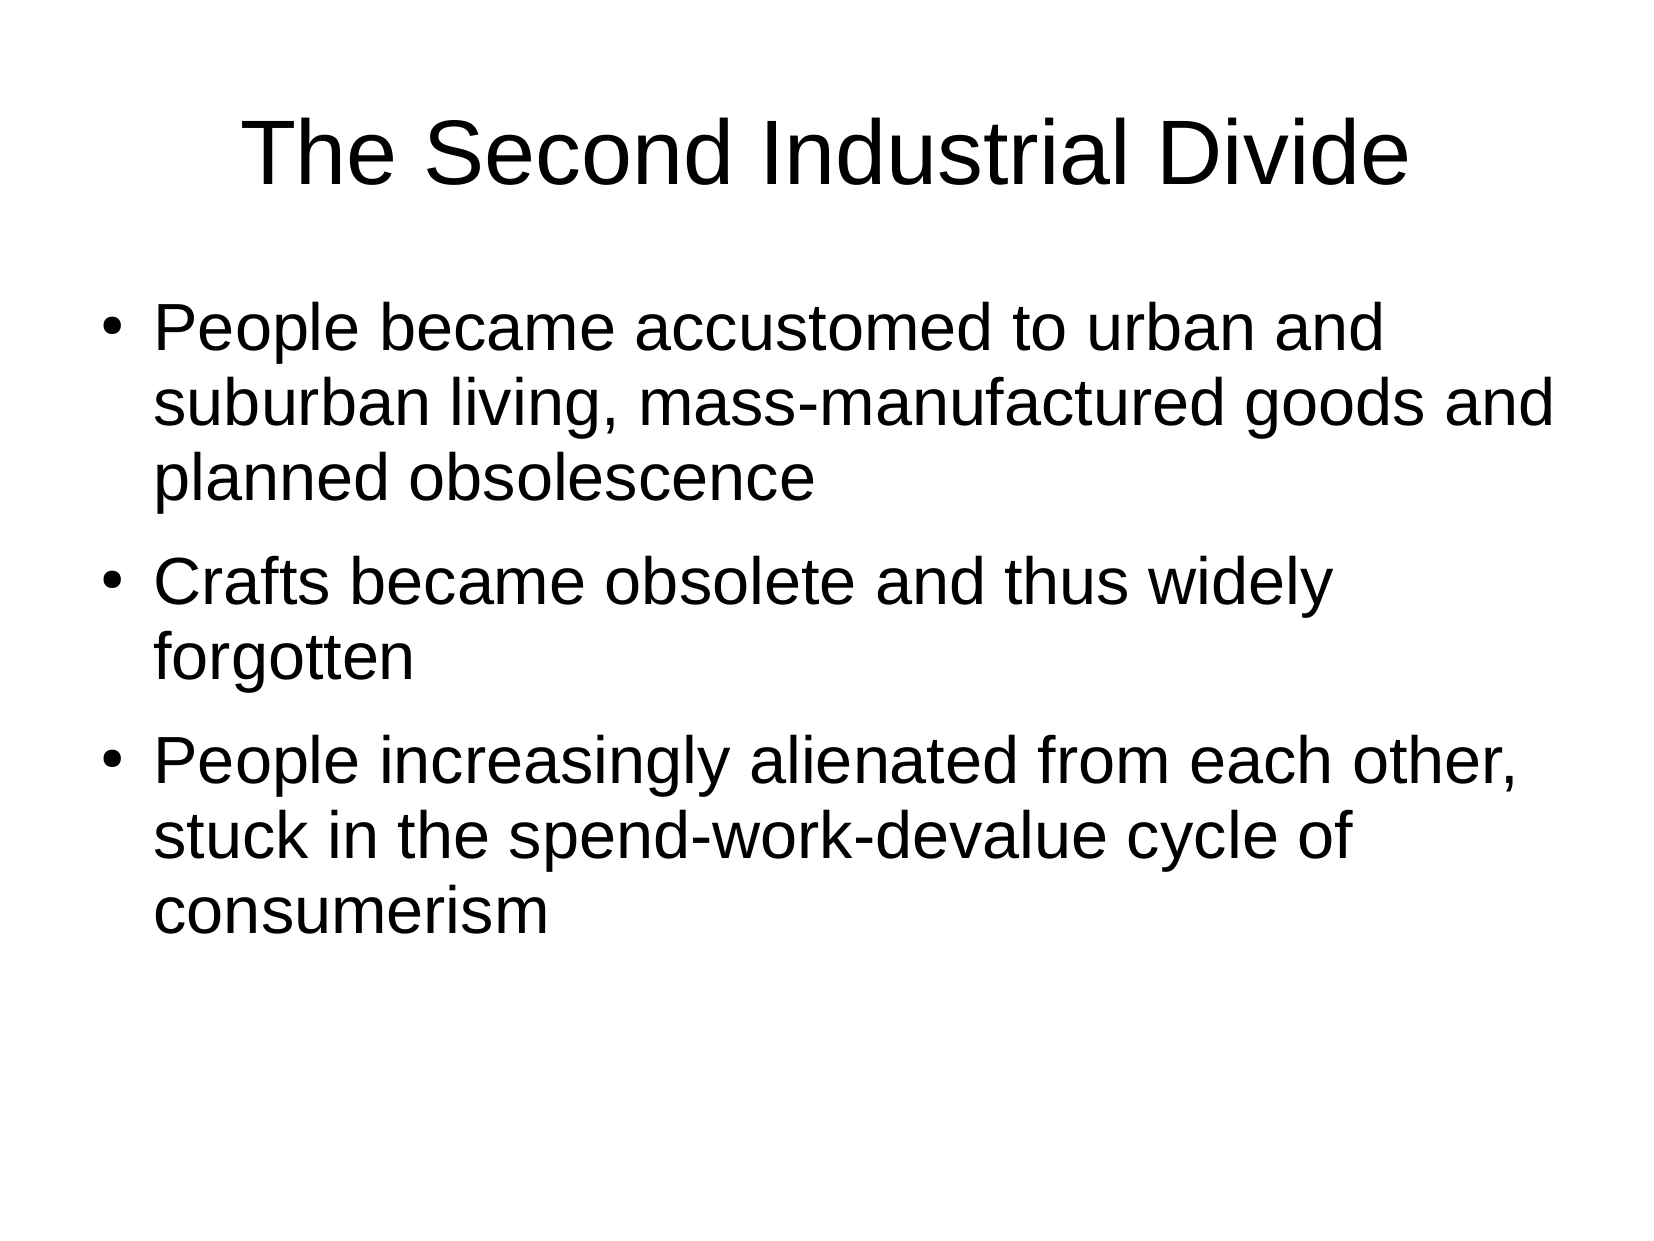

# The Second Industrial Divide
People became accustomed to urban and suburban living, mass-manufactured goods and planned obsolescence
Crafts became obsolete and thus widely forgotten
People increasingly alienated from each other, stuck in the spend-work-devalue cycle of consumerism